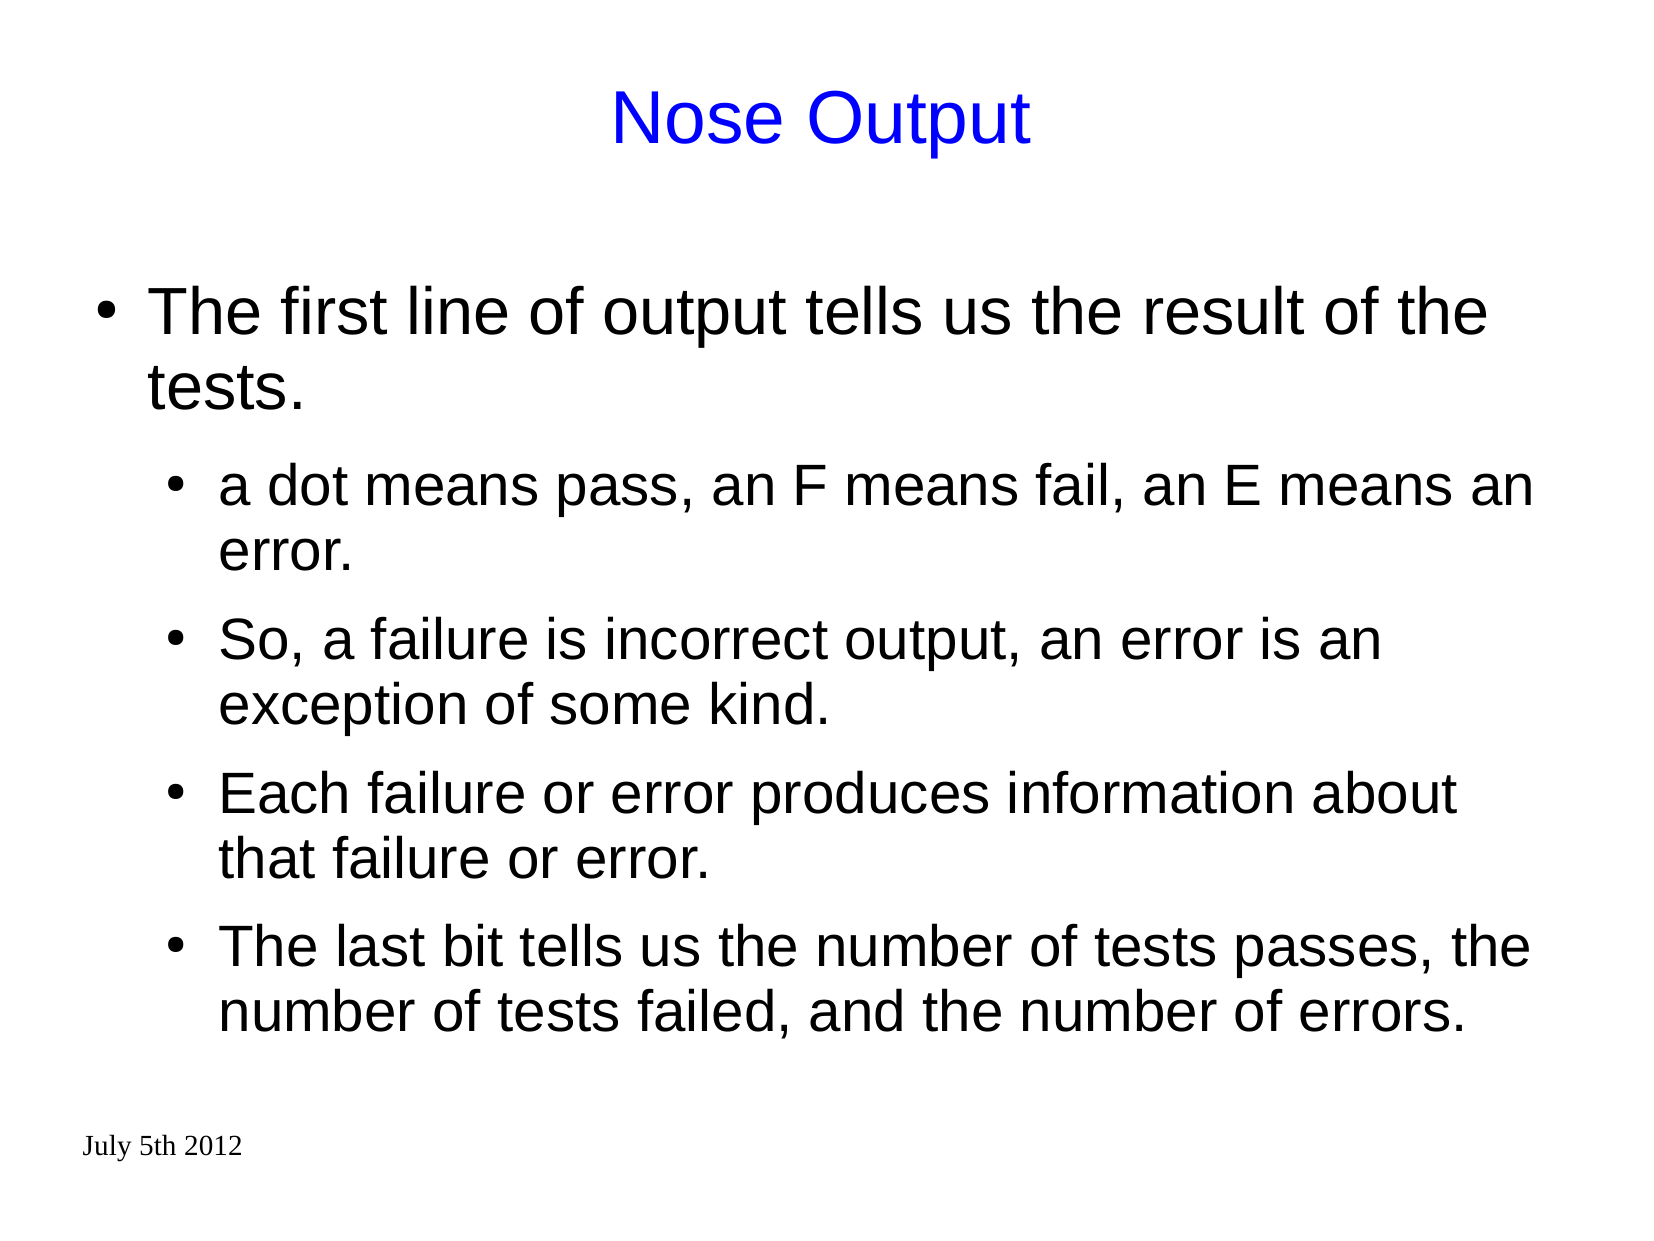

# Nose Output
The first line of output tells us the result of the tests.
a dot means pass, an F means fail, an E means an error.
So, a failure is incorrect output, an error is an exception of some kind.
Each failure or error produces information about that failure or error.
The last bit tells us the number of tests passes, the number of tests failed, and the number of errors.
July 5th 2012